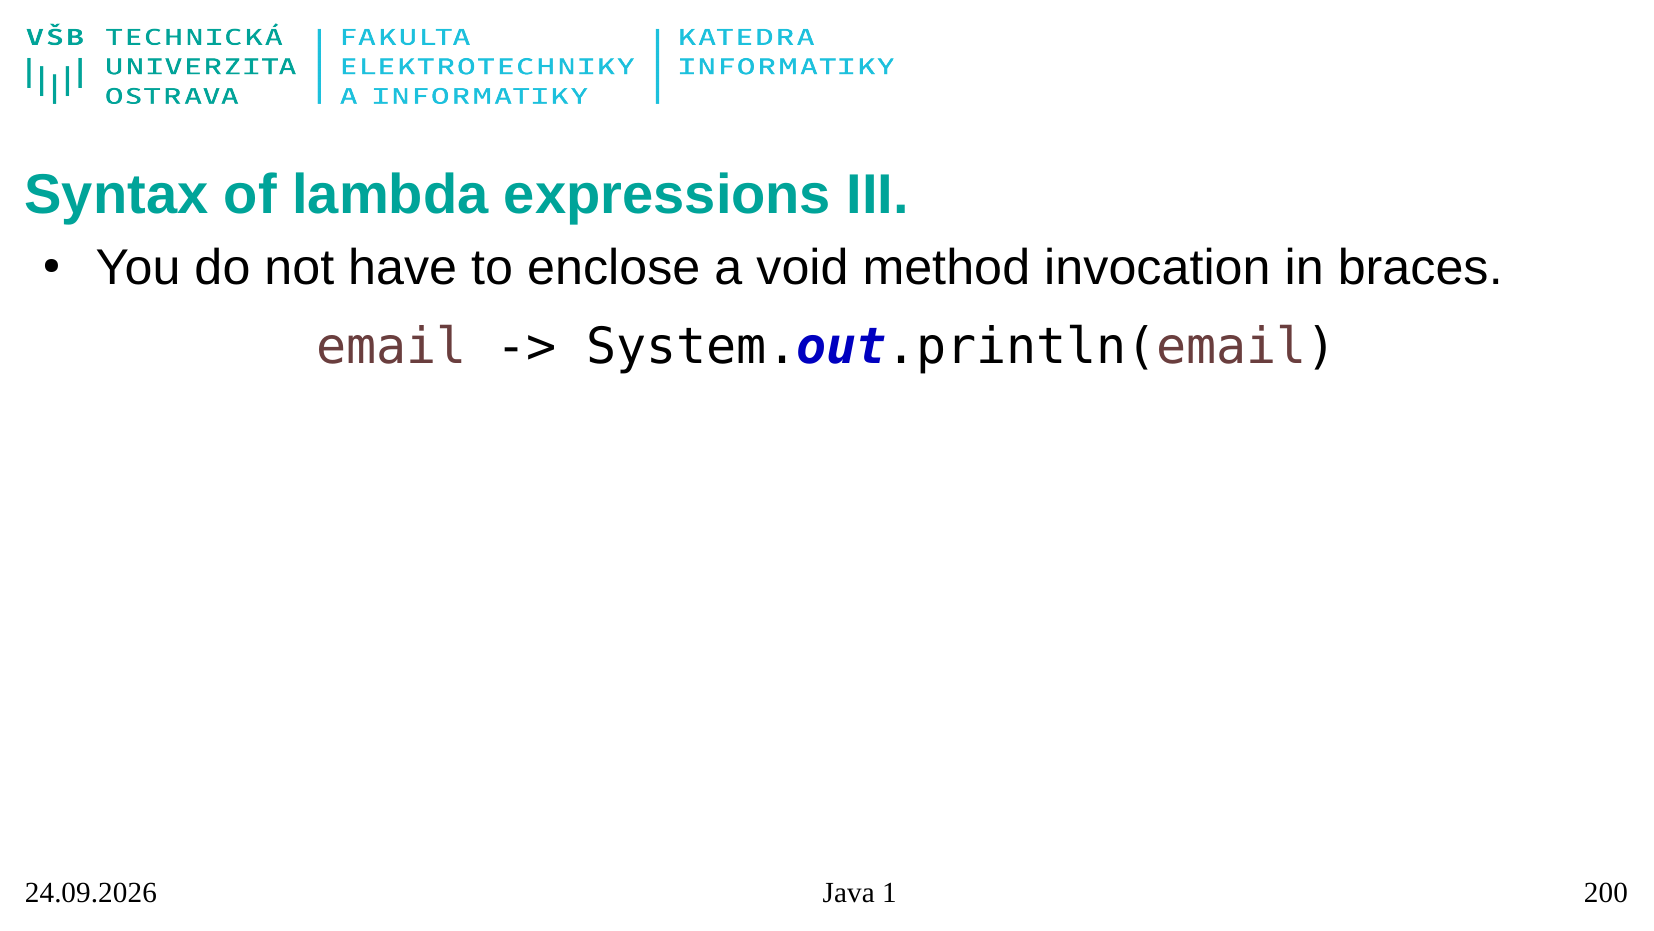

# Syntax of lambda expressions III.
You do not have to enclose a void method invocation in braces.
email -> System.out.println(email)
Java 1
200